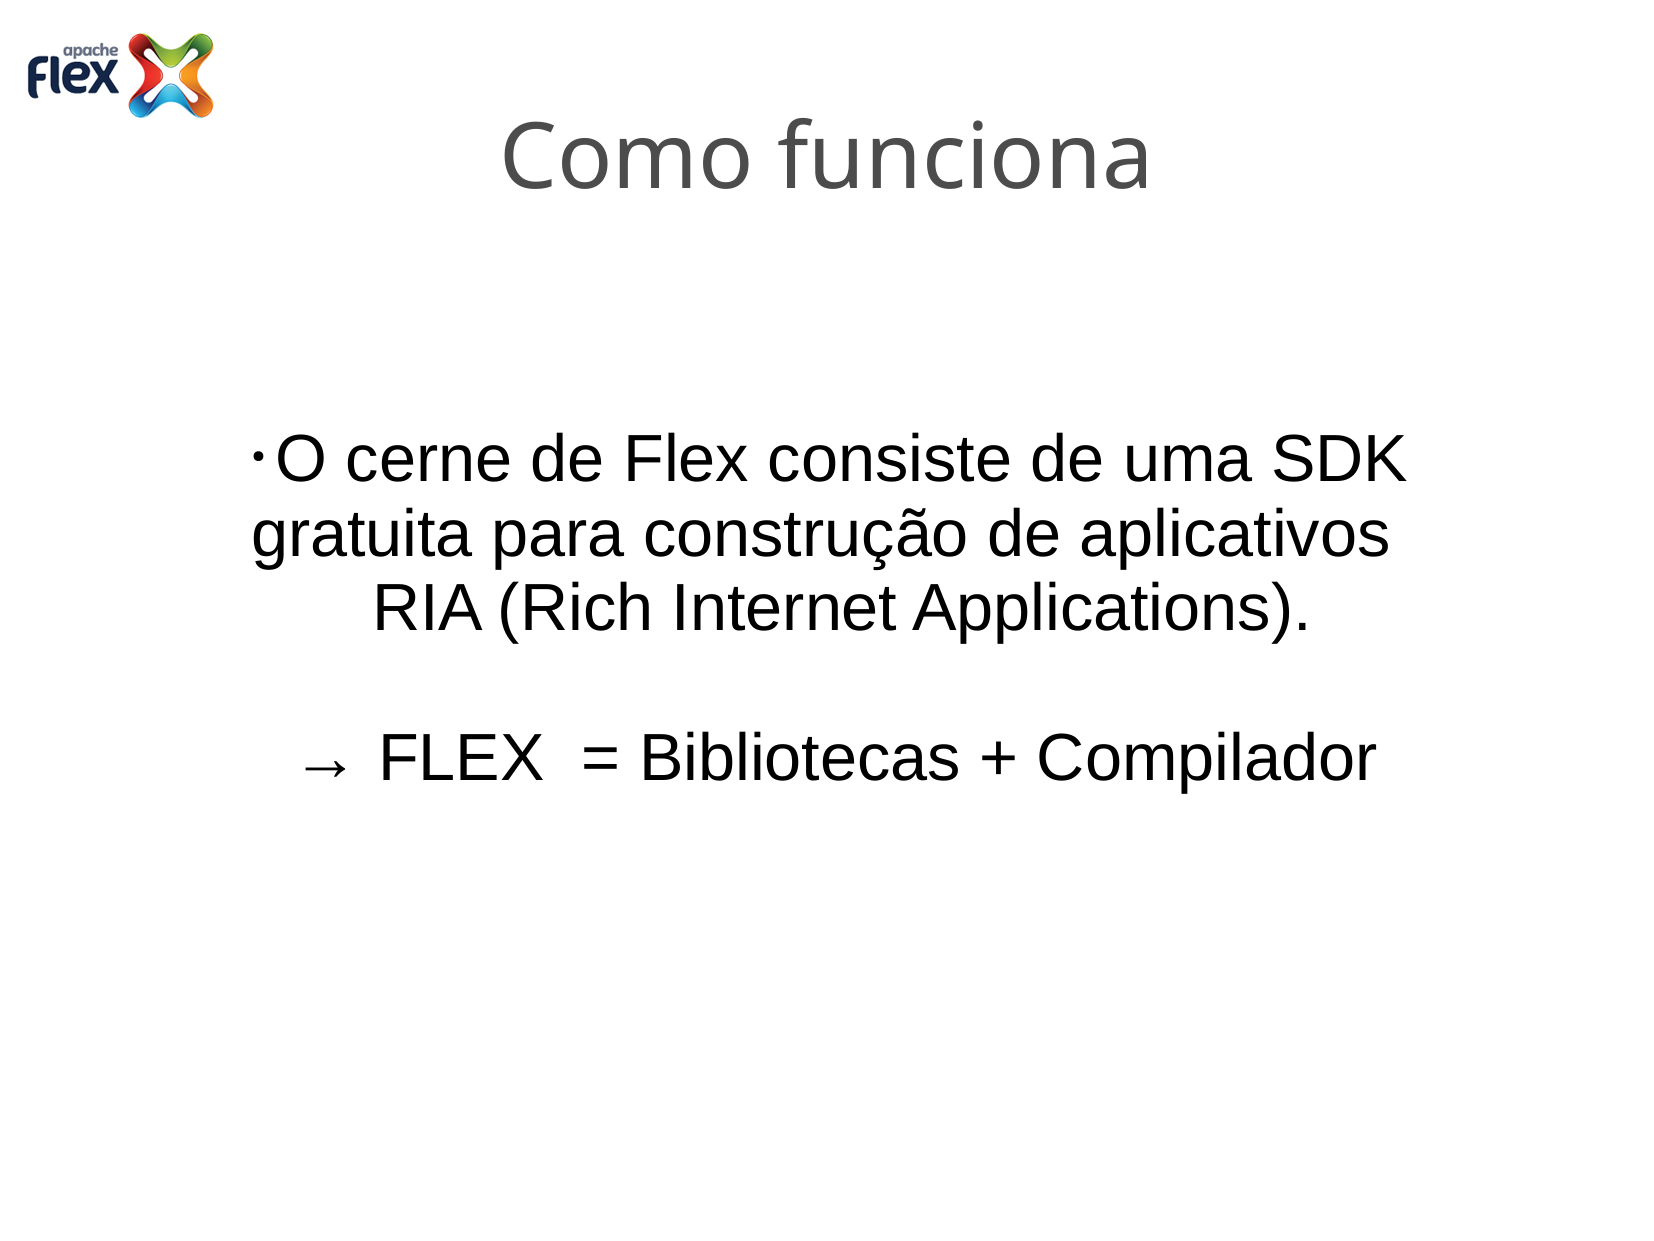

# Como funciona
 O cerne de Flex consiste de uma SDK gratuita para construção de aplicativos
RIA (Rich Internet Applications).
 → FLEX = Bibliotecas + Compilador